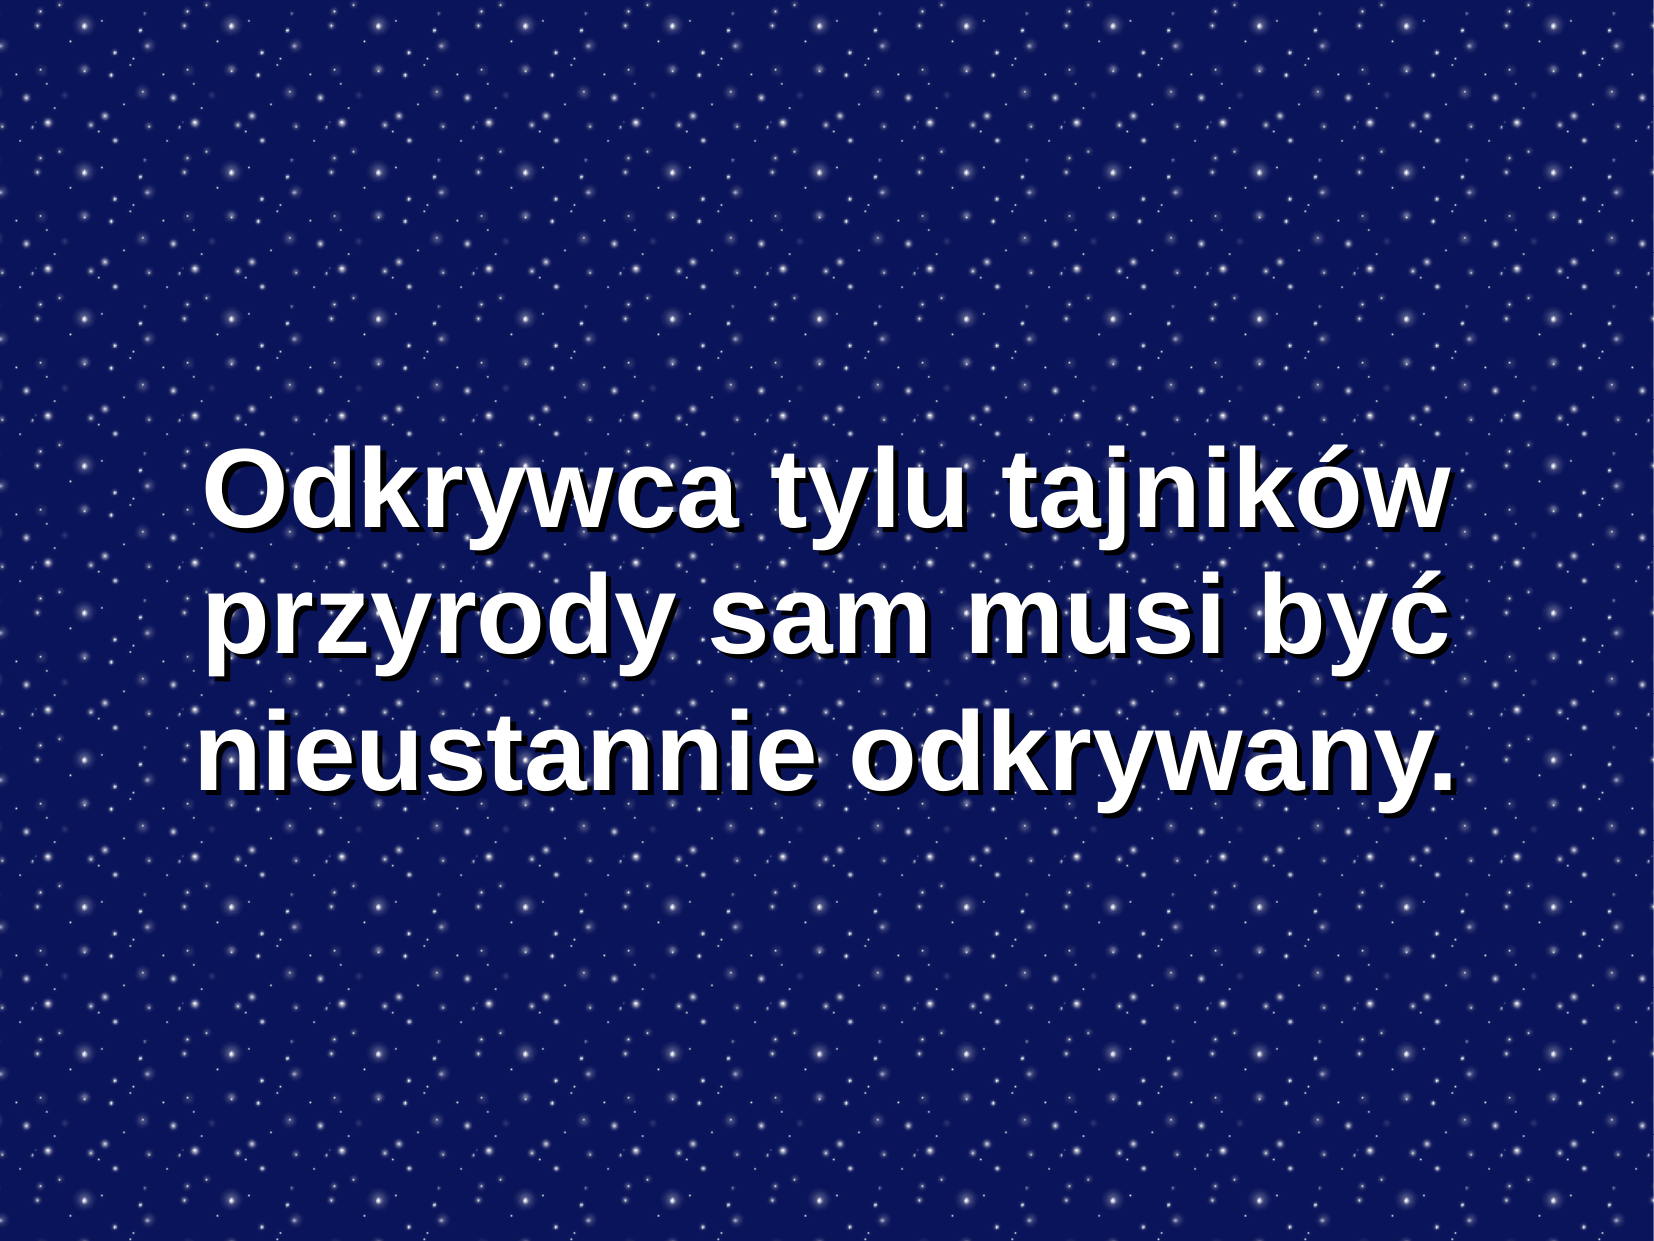

# Odkrywca tylu tajników przyrody sam musi być
nieustannie odkrywany.